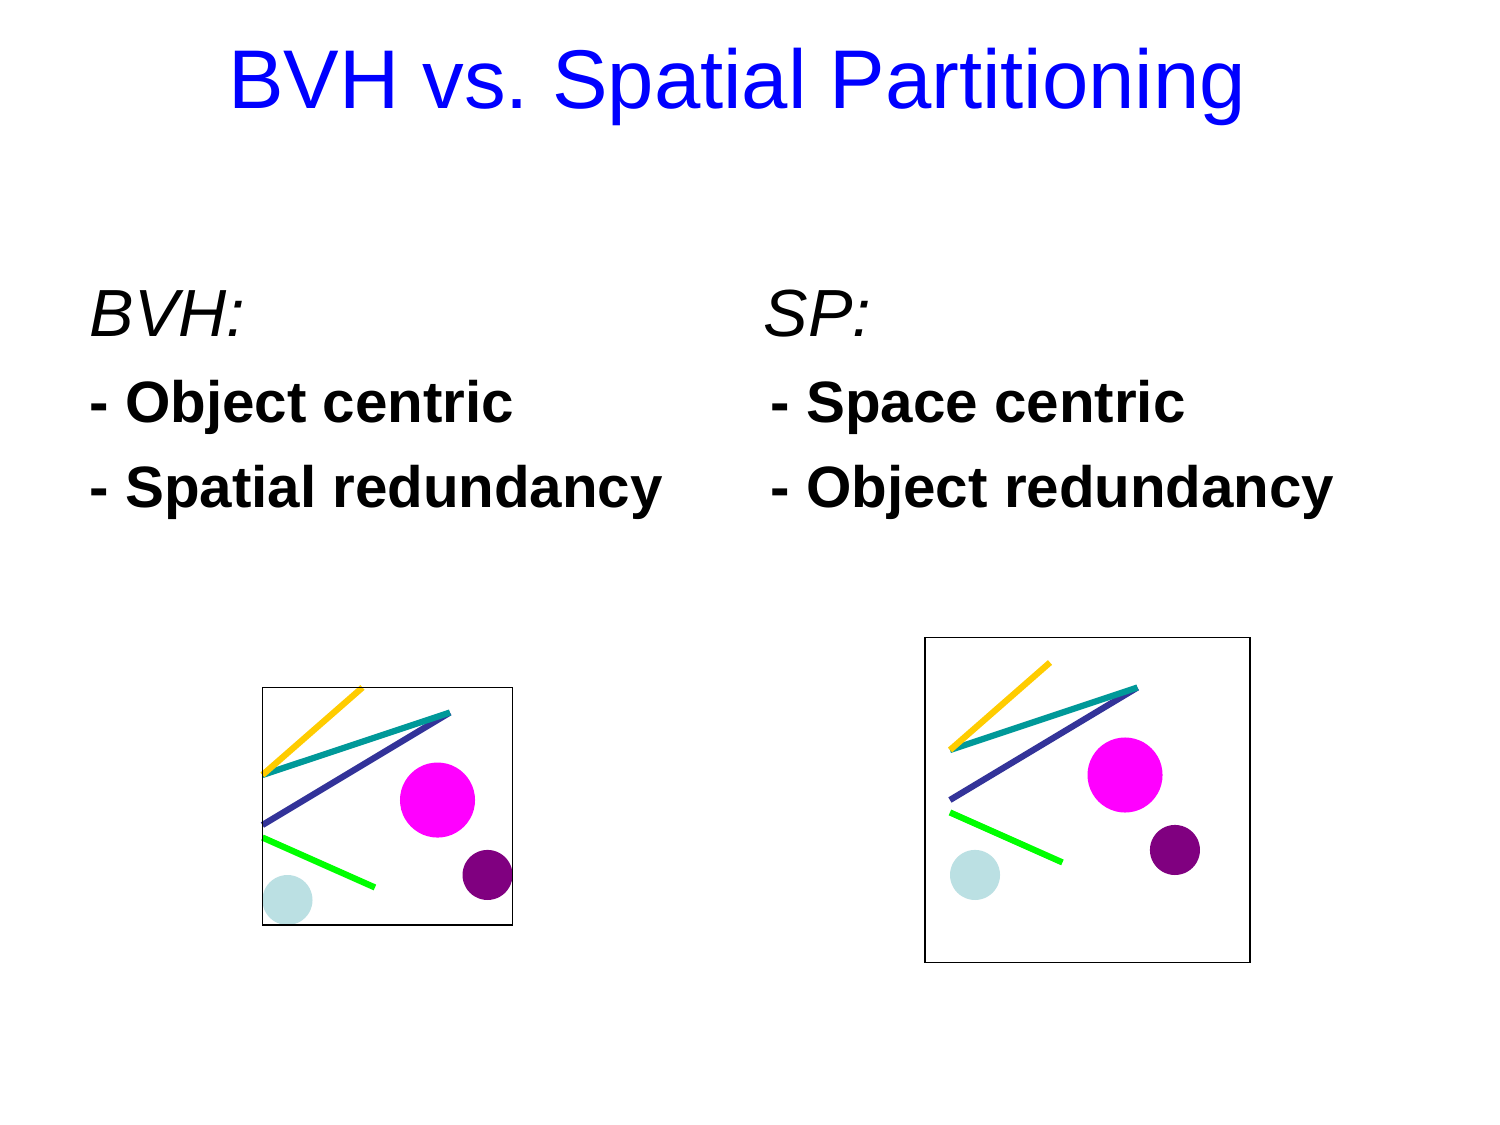

# BVH vs. Spatial Partitioning
BVH:			 SP:
- Object centric 		 - Space centric
- Spatial redundancy	 - Object redundancy